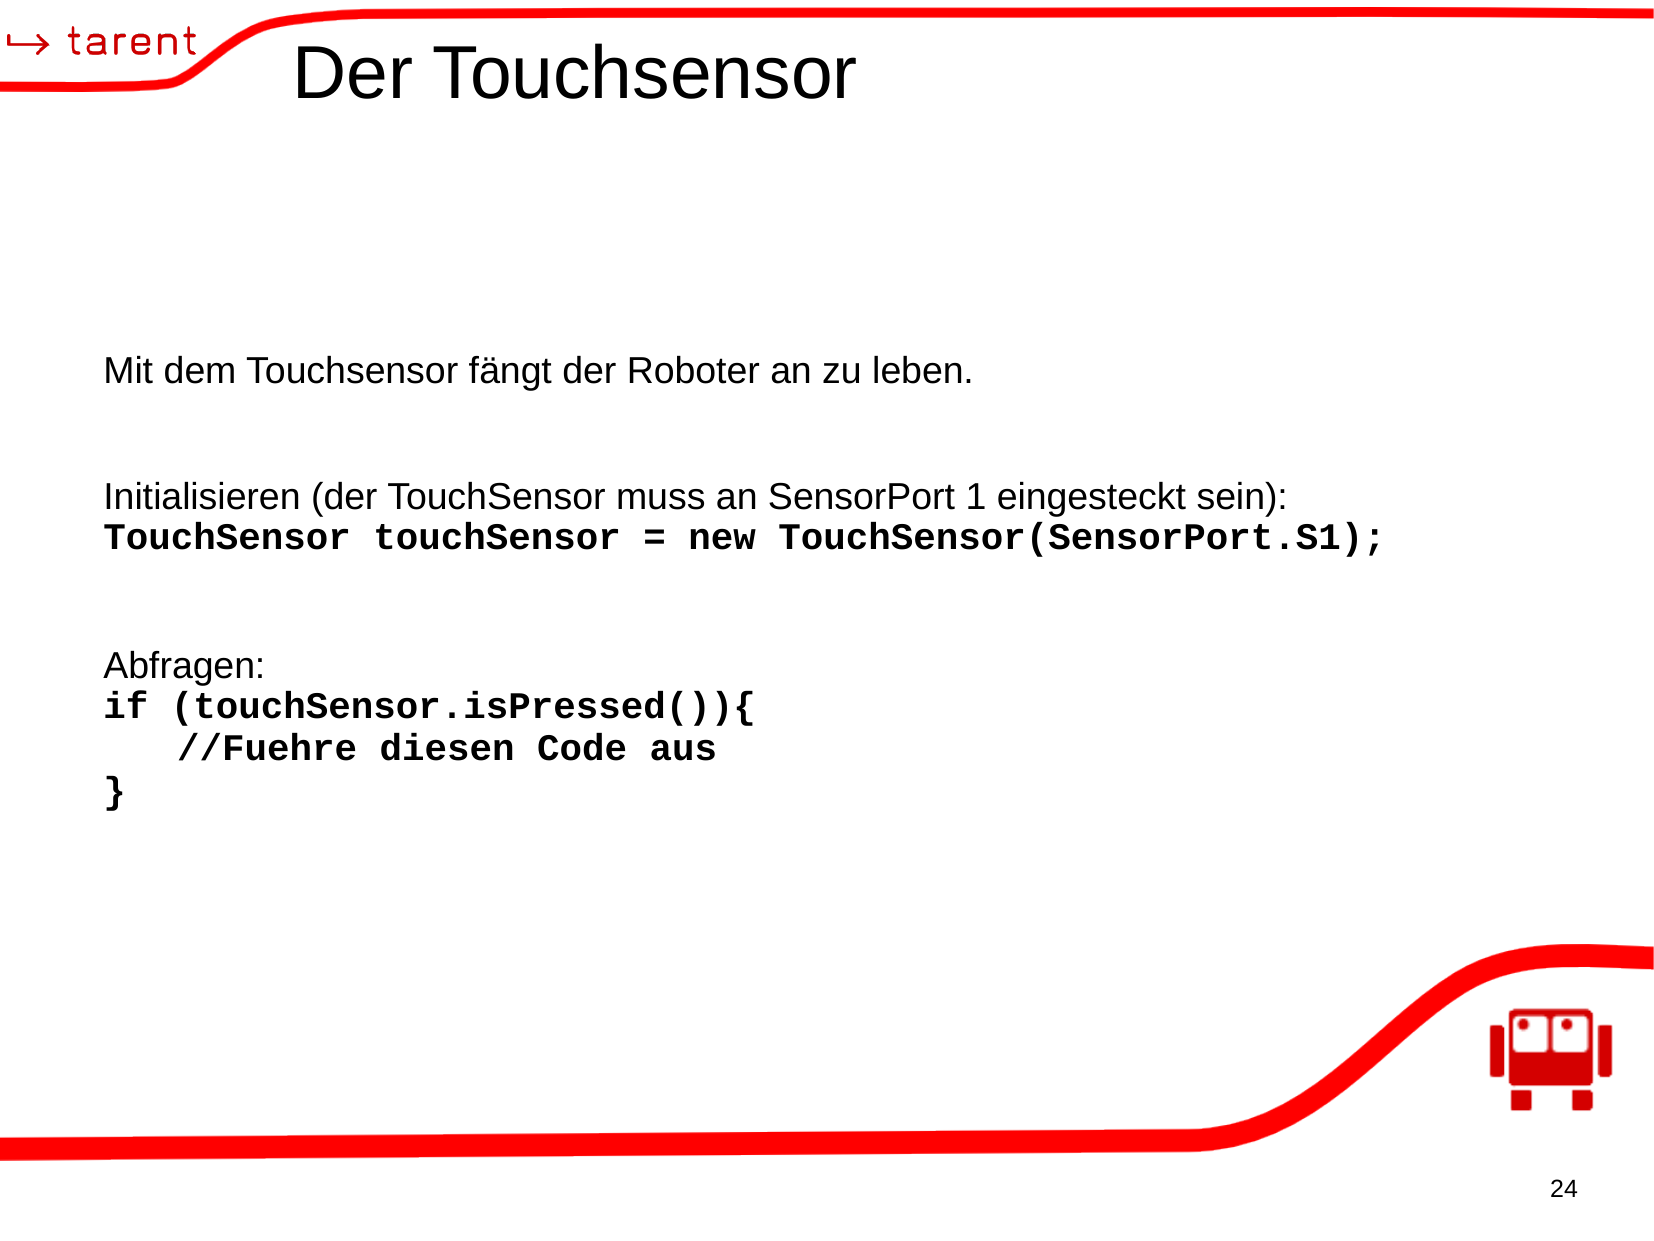

Der Touchsensor
Mit dem Touchsensor fängt der Roboter an zu leben.
Initialisieren (der TouchSensor muss an SensorPort 1 eingesteckt sein):
TouchSensor touchSensor = new TouchSensor(SensorPort.S1);
Abfragen:
if (touchSensor.isPressed()){
	//Fuehre diesen Code aus
}